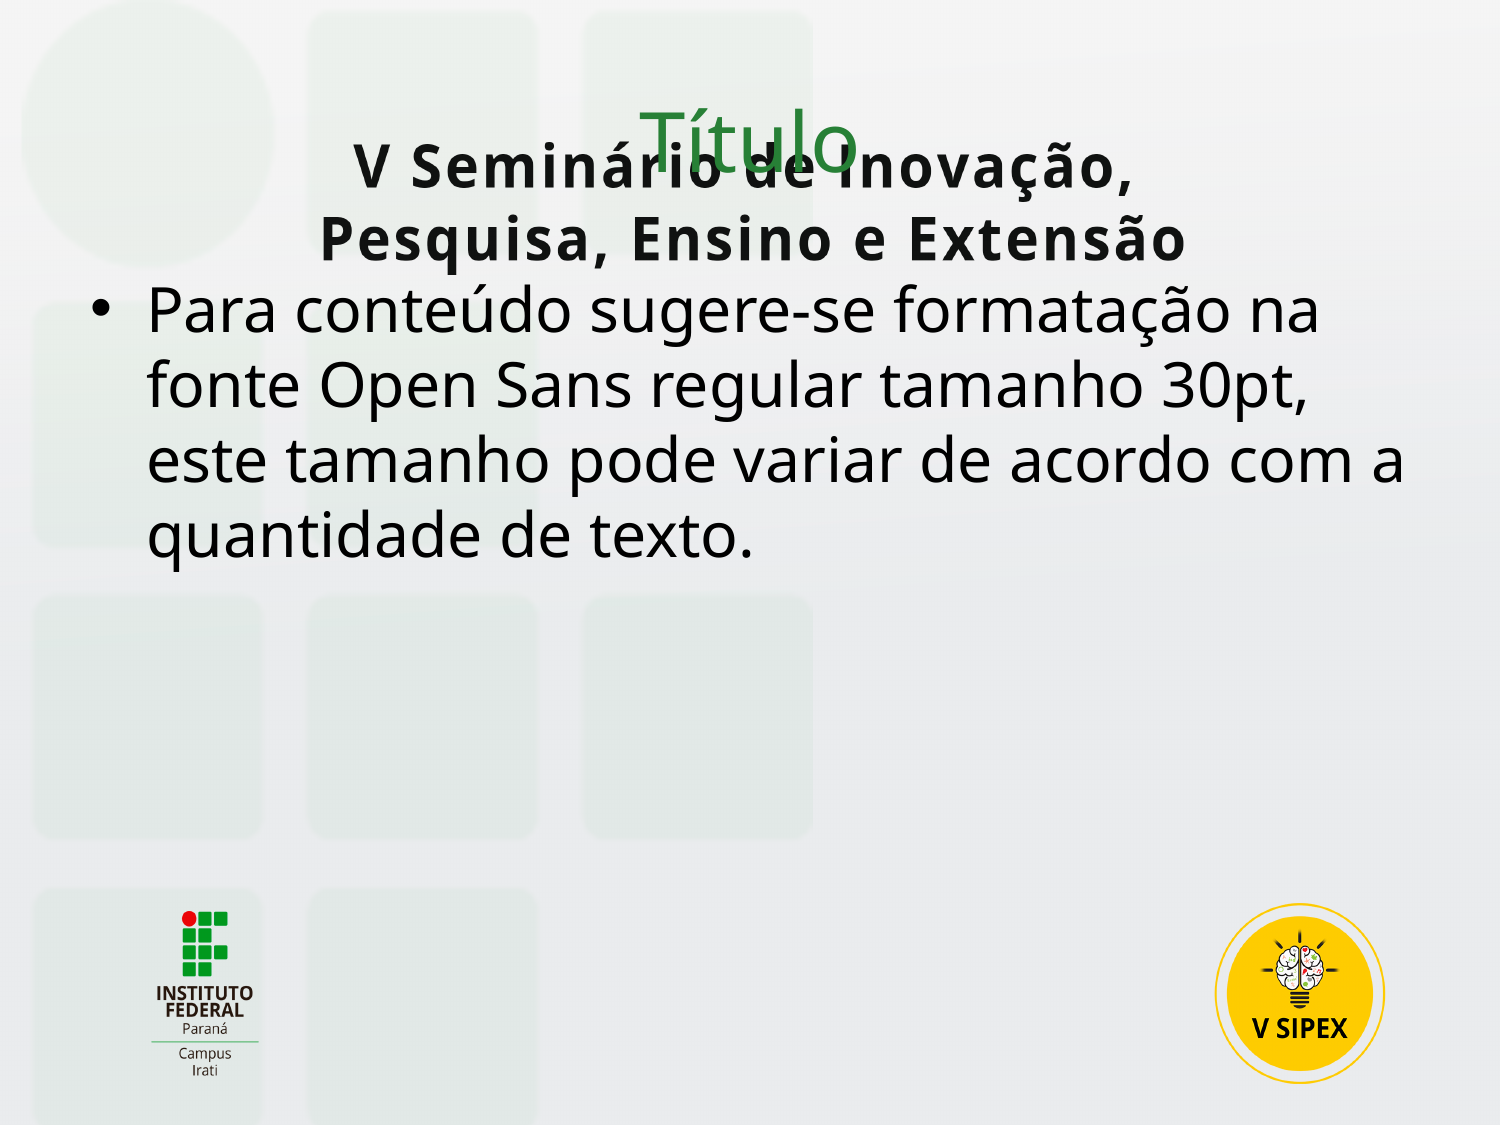

# Título
Para conteúdo sugere-se formatação na fonte Open Sans regular tamanho 30pt, este tamanho pode variar de acordo com a quantidade de texto.